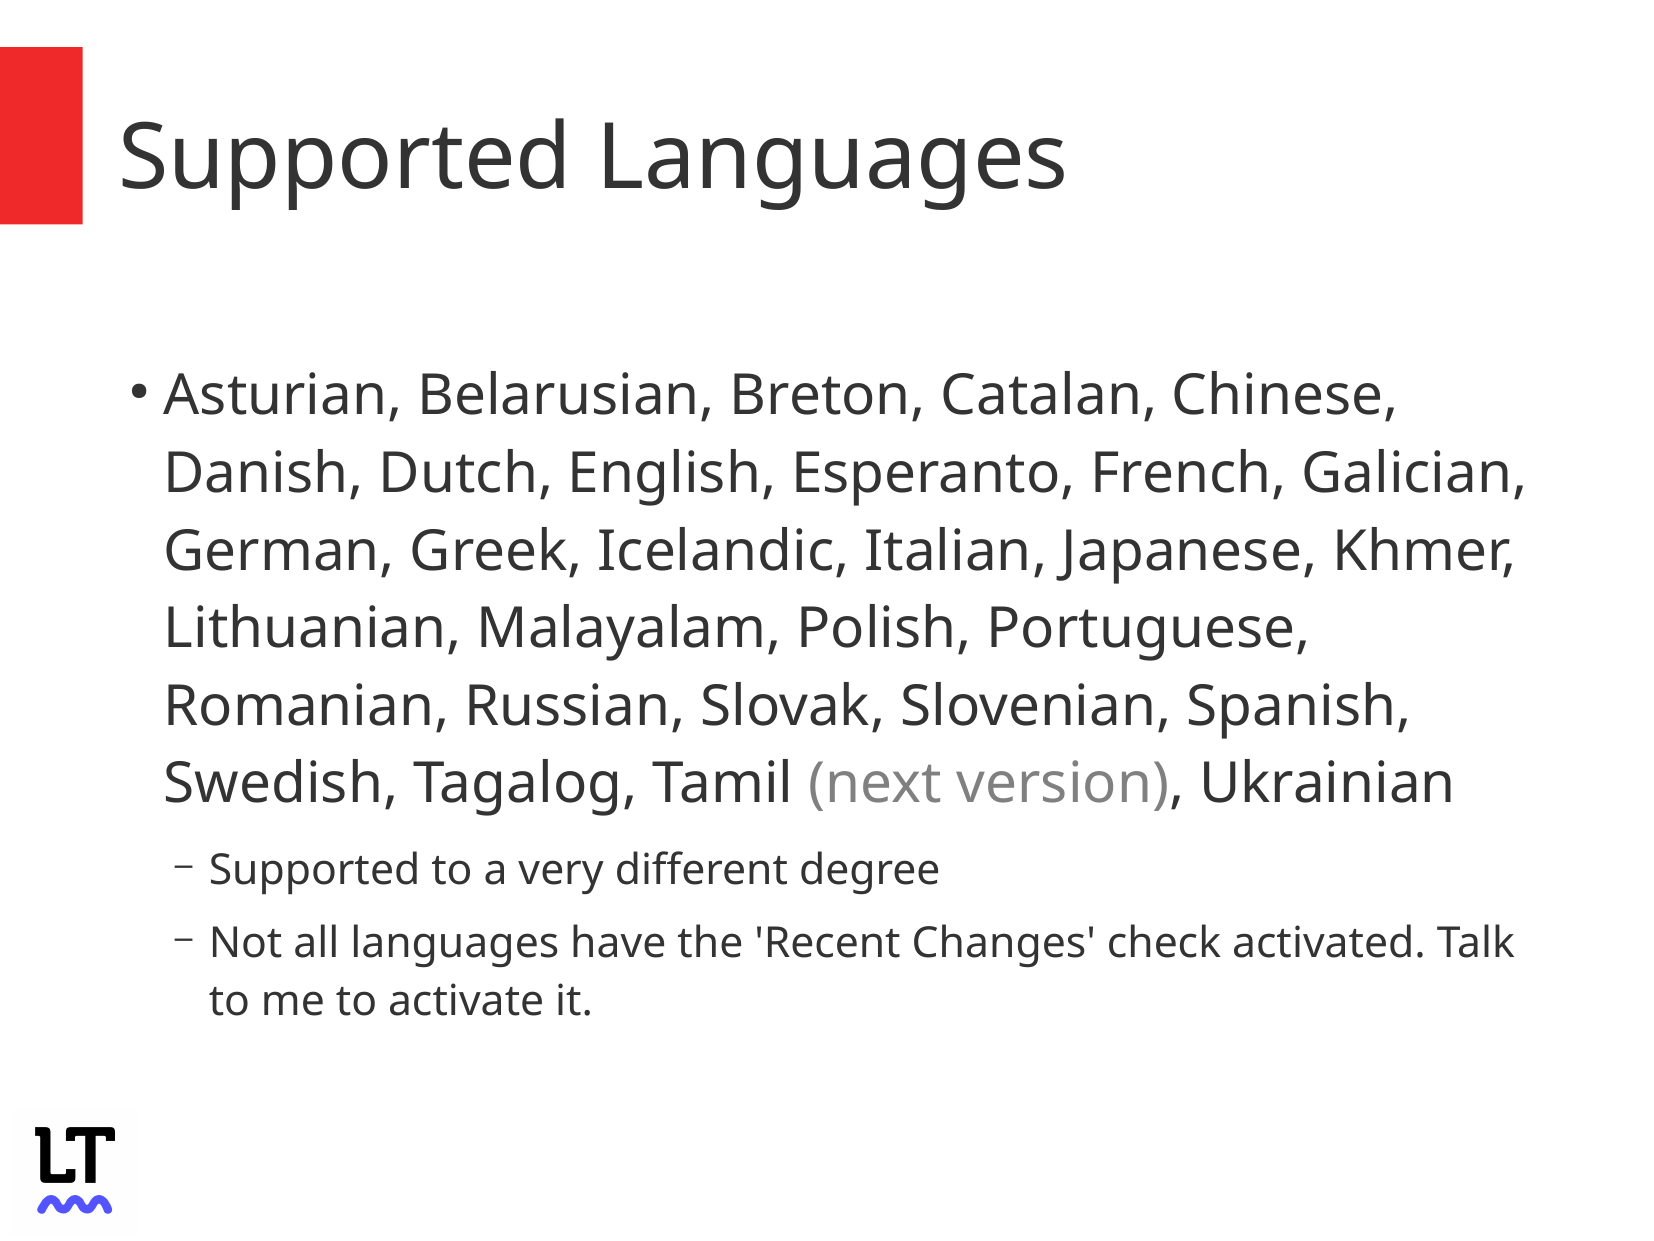

# Supported Languages
Asturian, Belarusian, Breton, Catalan, Chinese, Danish, Dutch, English, Esperanto, French, Galician, German, Greek, Icelandic, Italian, Japanese, Khmer, Lithuanian, Malayalam, Polish, Portuguese, Romanian, Russian, Slovak, Slovenian, Spanish, Swedish, Tagalog, Tamil (next version), Ukrainian
Supported to a very different degree
Not all languages have the 'Recent Changes' check activated. Talk to me to activate it.